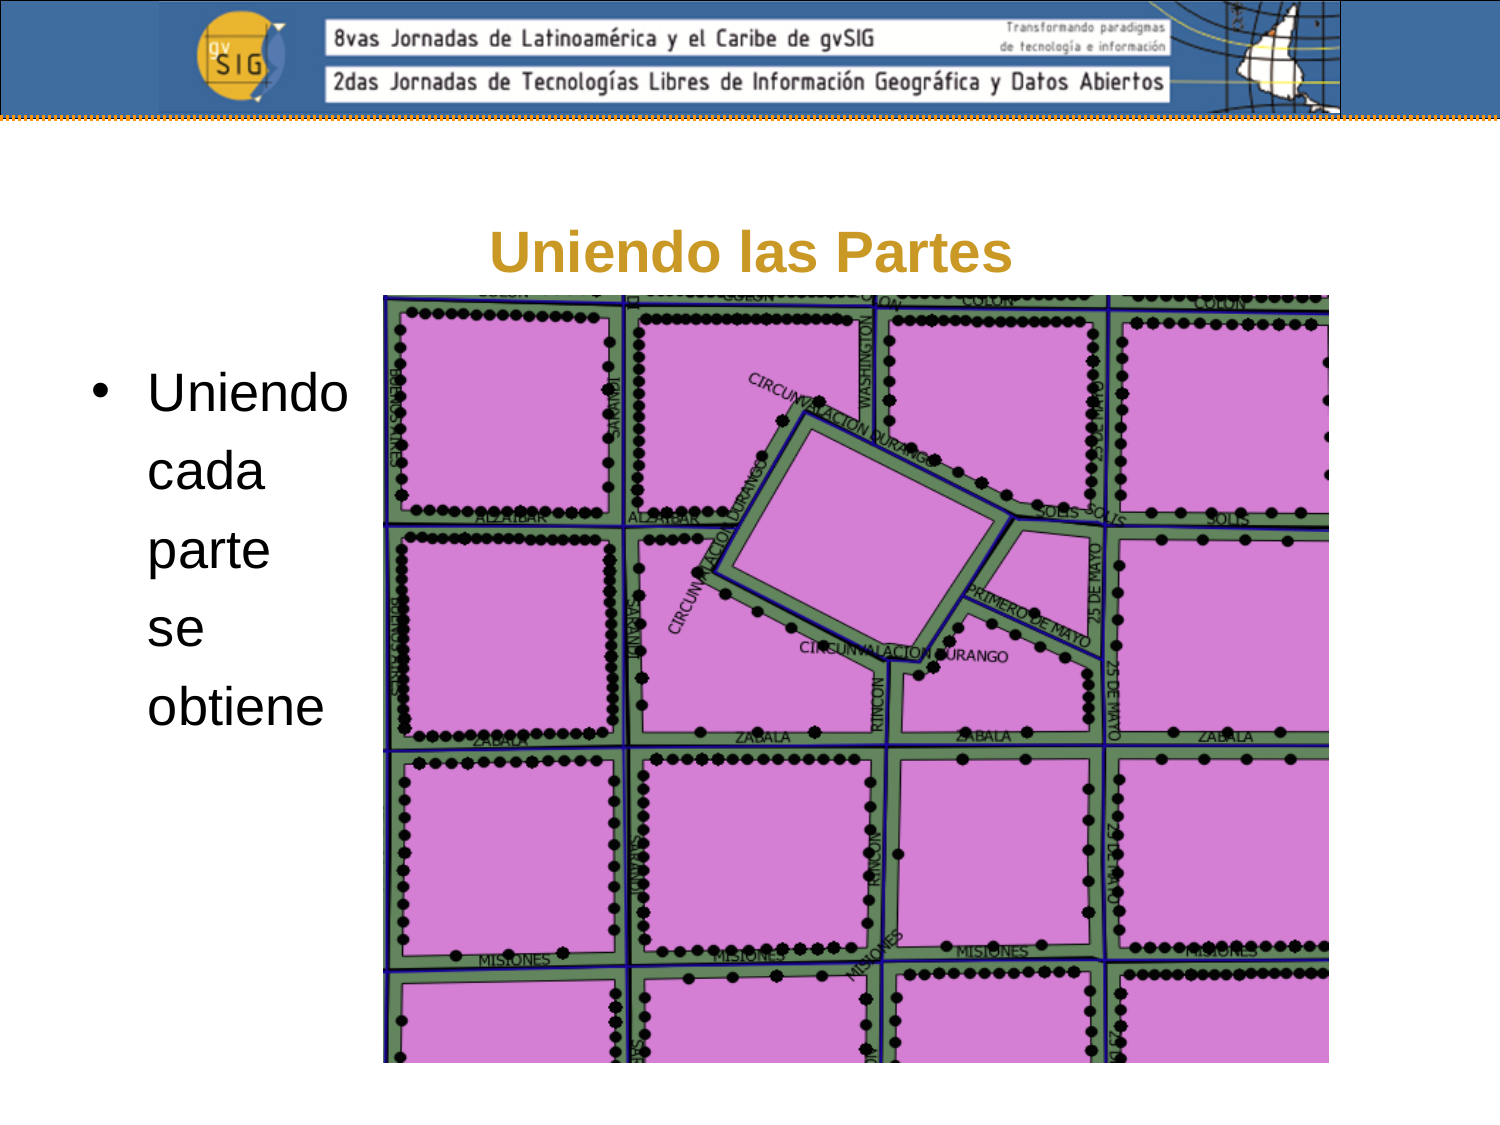

# Uniendo las Partes
Uniendo
cada
parte
se
obtiene